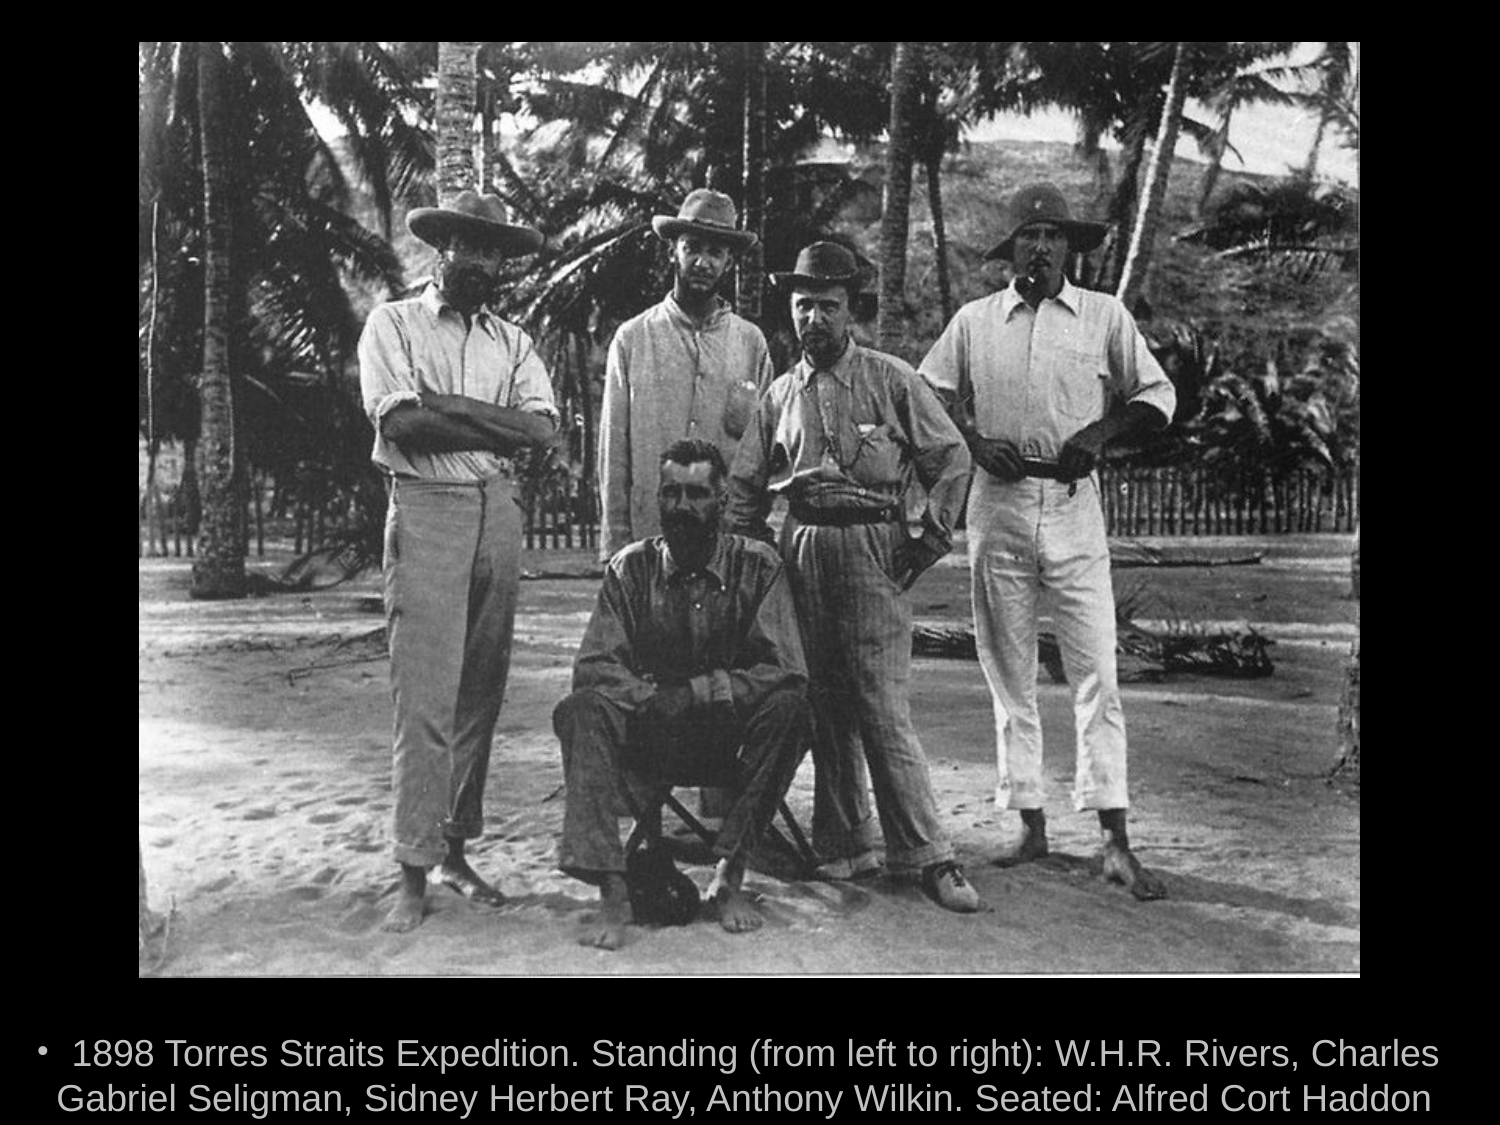

1898 Torres Straits Expedition. Standing (from left to right): W.H.R. Rivers, Charles Gabriel Seligman, Sidney Herbert Ray, Anthony Wilkin. Seated: Alfred Cort Haddon